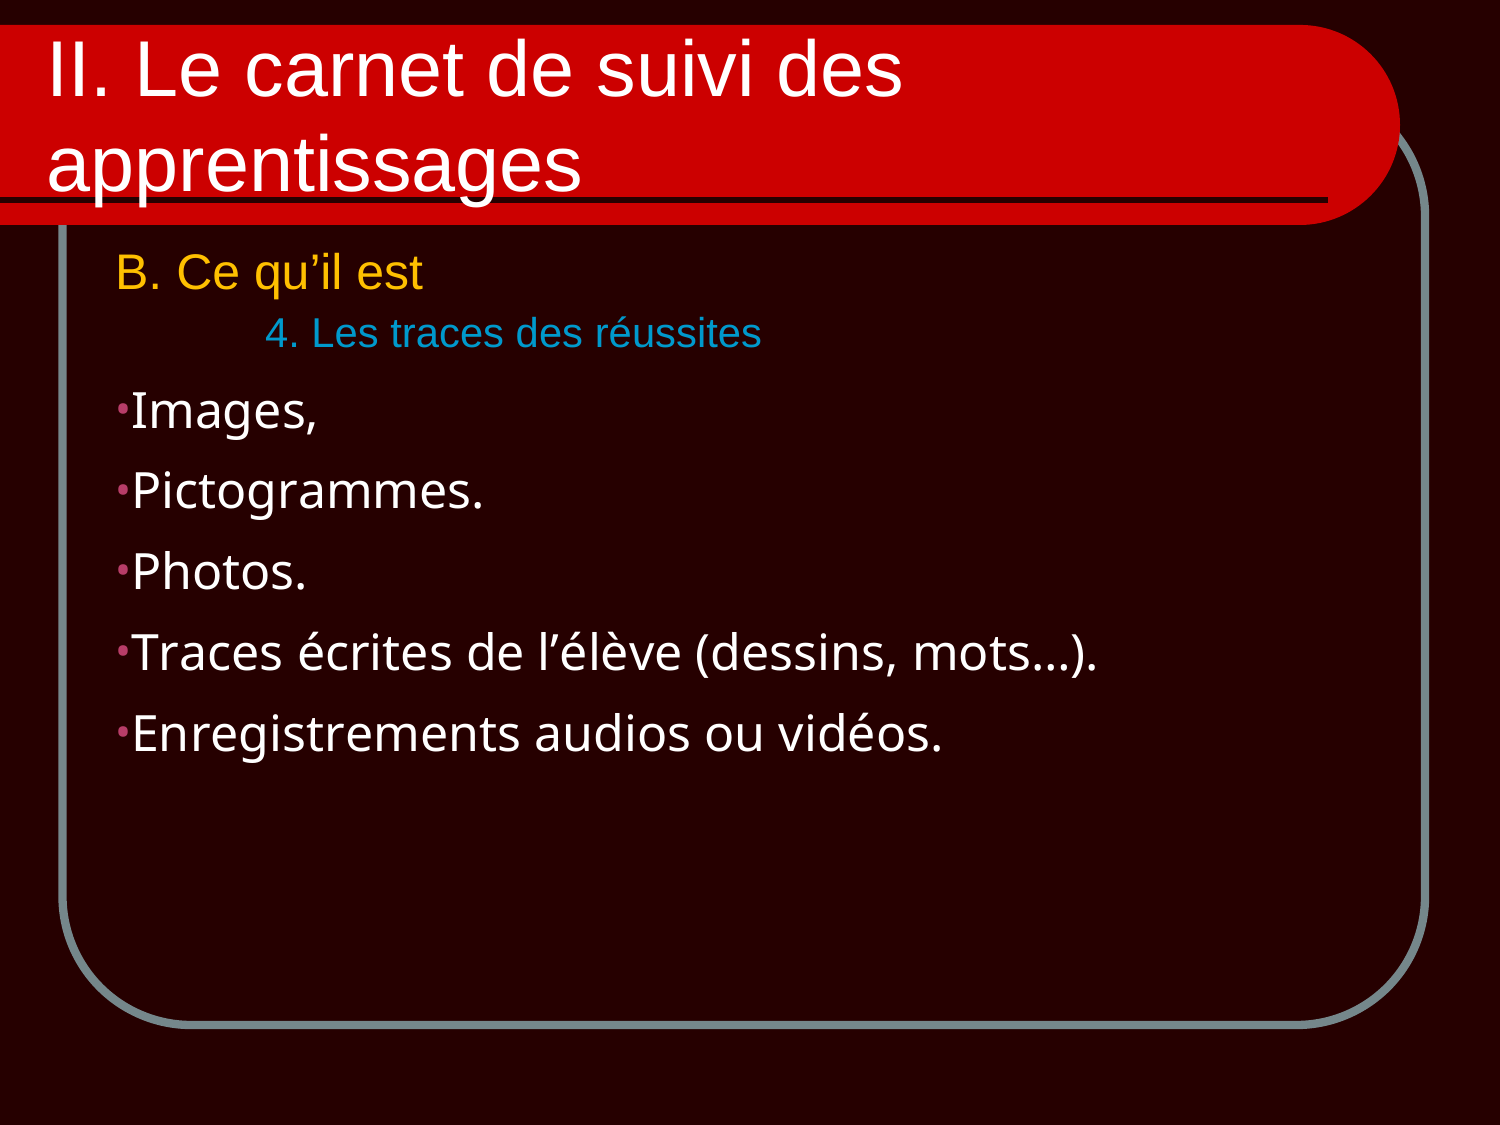

# II. Le carnet de suivi des apprentissages
B. Ce qu’il est
	4. Les traces des réussites
Images,
Pictogrammes.
Photos.
Traces écrites de l’élève (dessins, mots…).
Enregistrements audios ou vidéos.